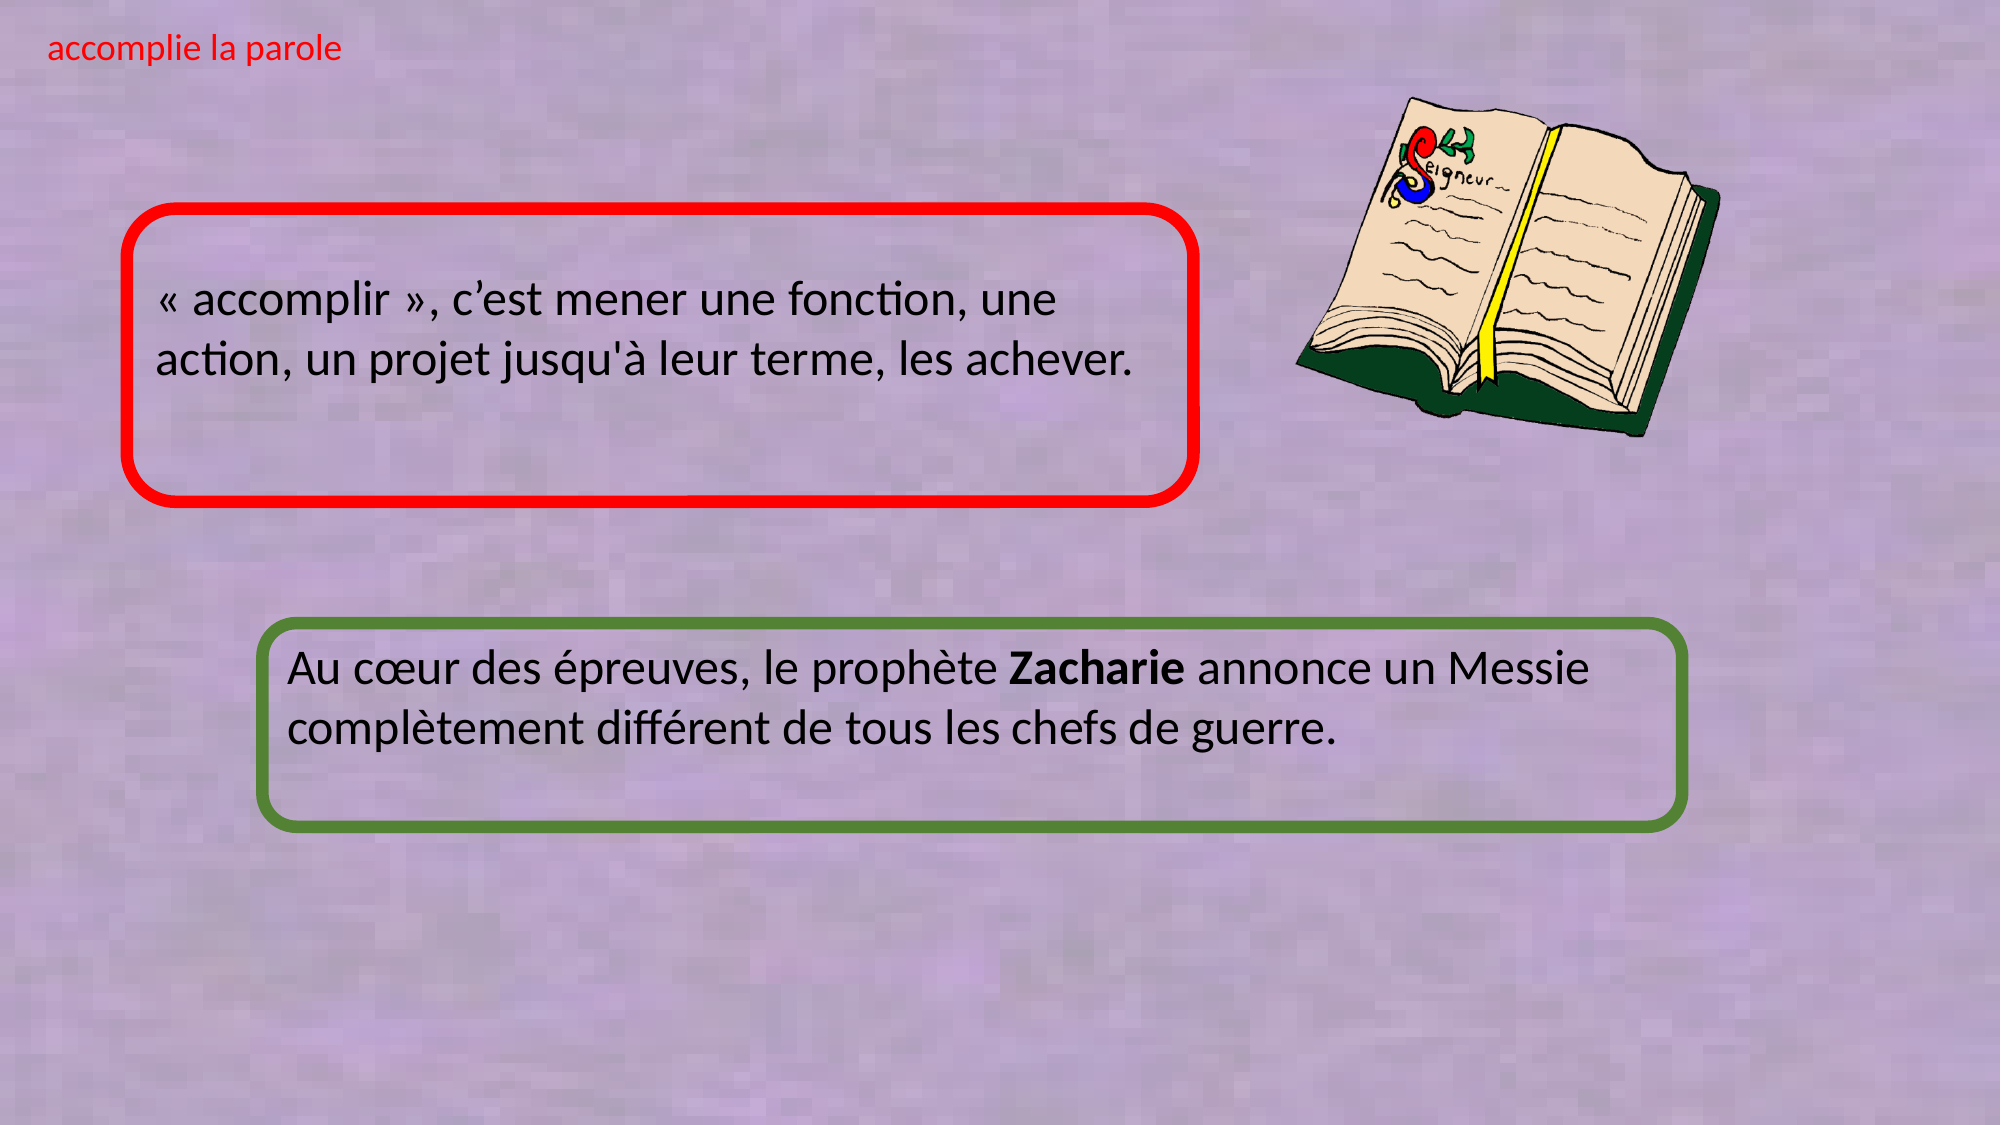

accomplie la parole
« accomplir », c’est mener une fonction, une action, un projet jusqu'à leur terme, les achever.
Au cœur des épreuves, le prophète Zacharie annonce un Messie
complètement différent de tous les chefs de guerre.